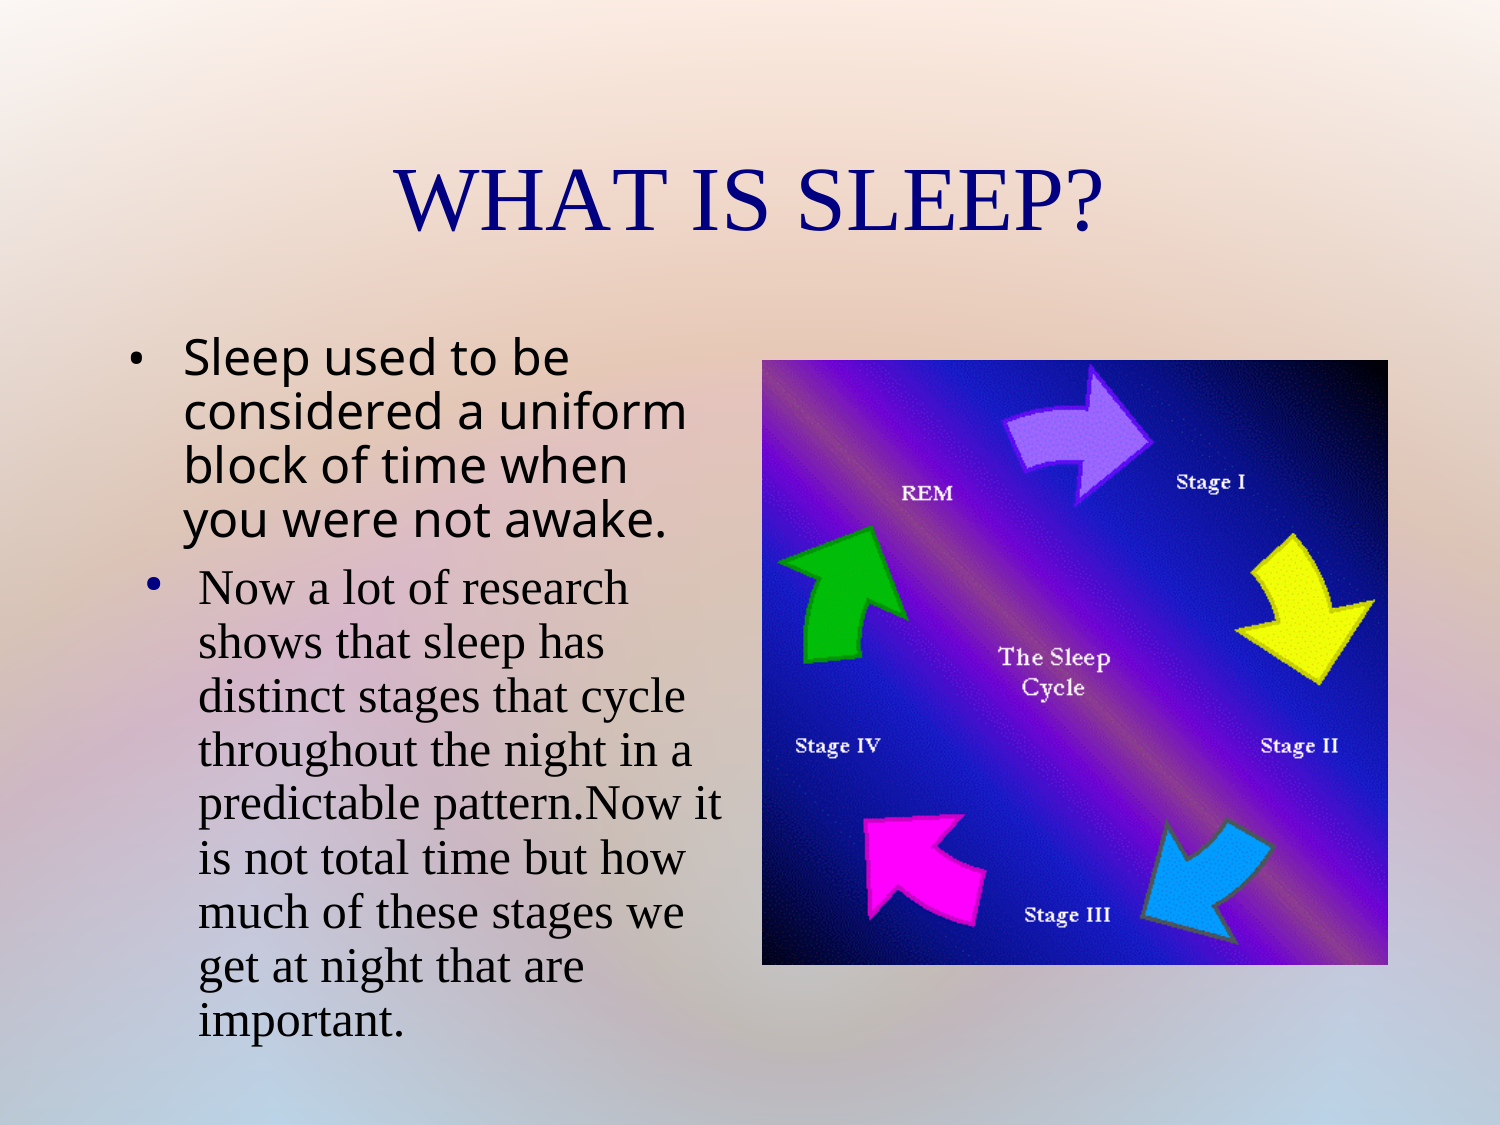

# WHAT IS SLEEP?
Sleep used to be considered a uniform block of time when you were not awake.
Now a lot of research shows that sleep has distinct stages that cycle throughout the night in a predictable pattern.Now it is not total time but how much of these stages we get at night that are important.